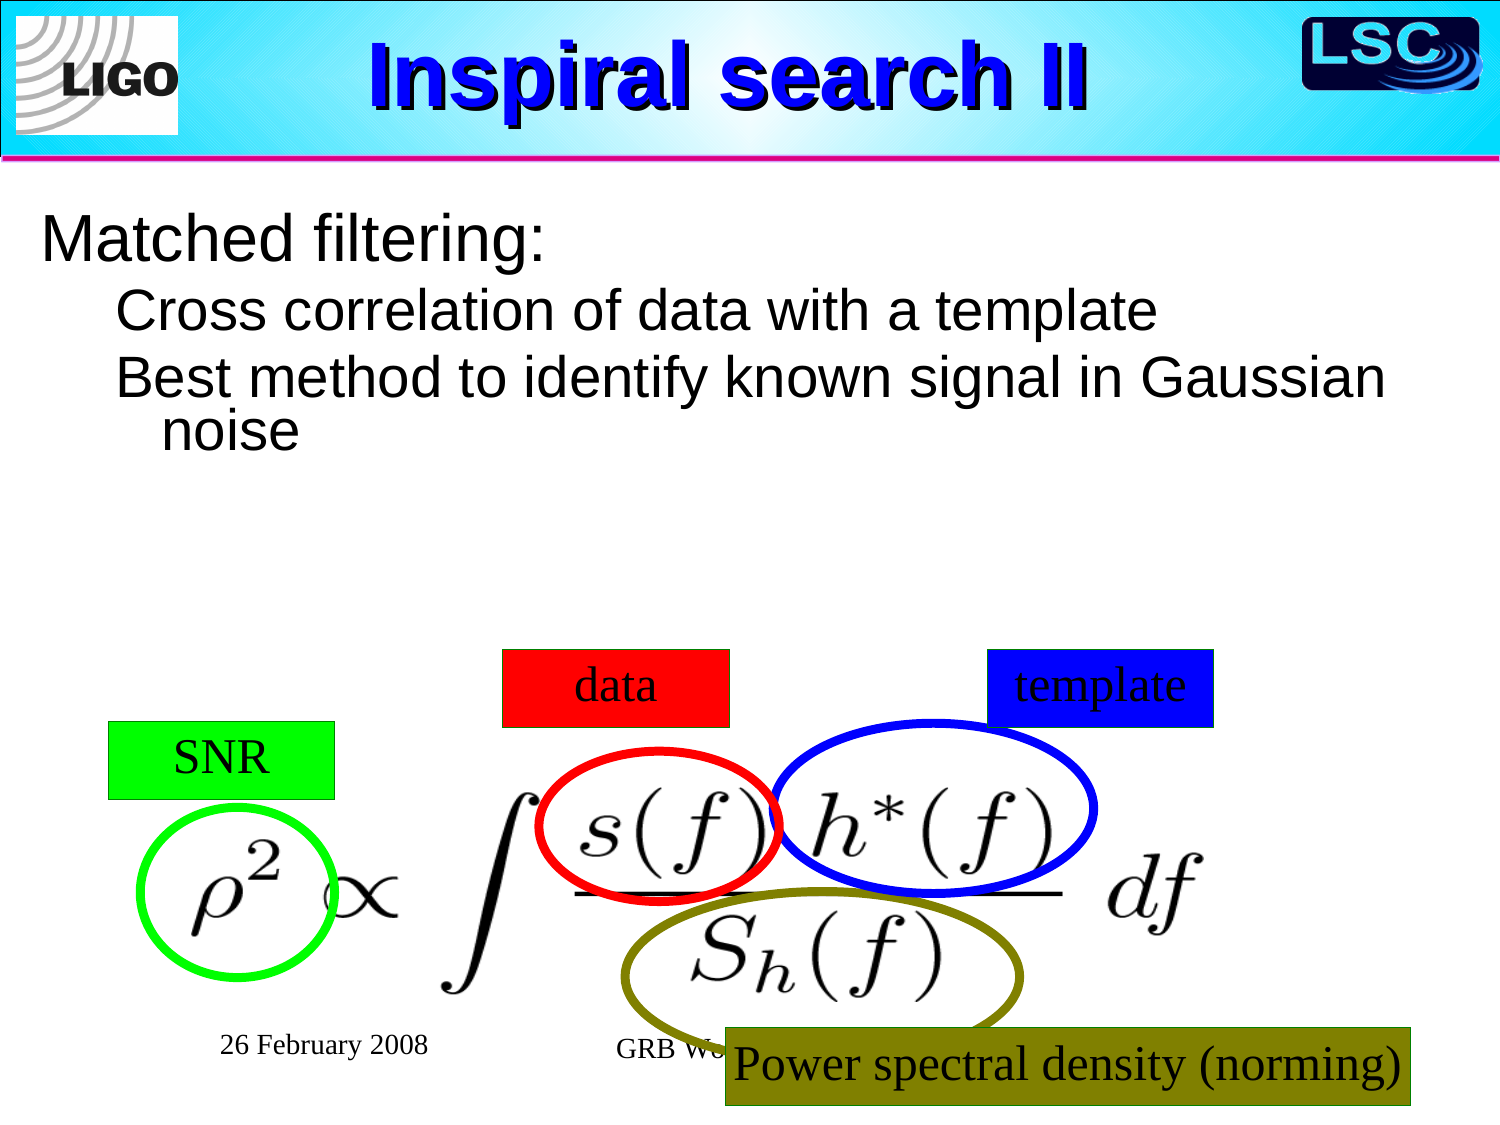

# Inspiral search II
Matched filtering:
Cross correlation of data with a template
Best method to identify known signal in Gaussian noise
data
template
SNR
26 February 2008
GRB Workshop Rome
10
Power spectral density (norming)